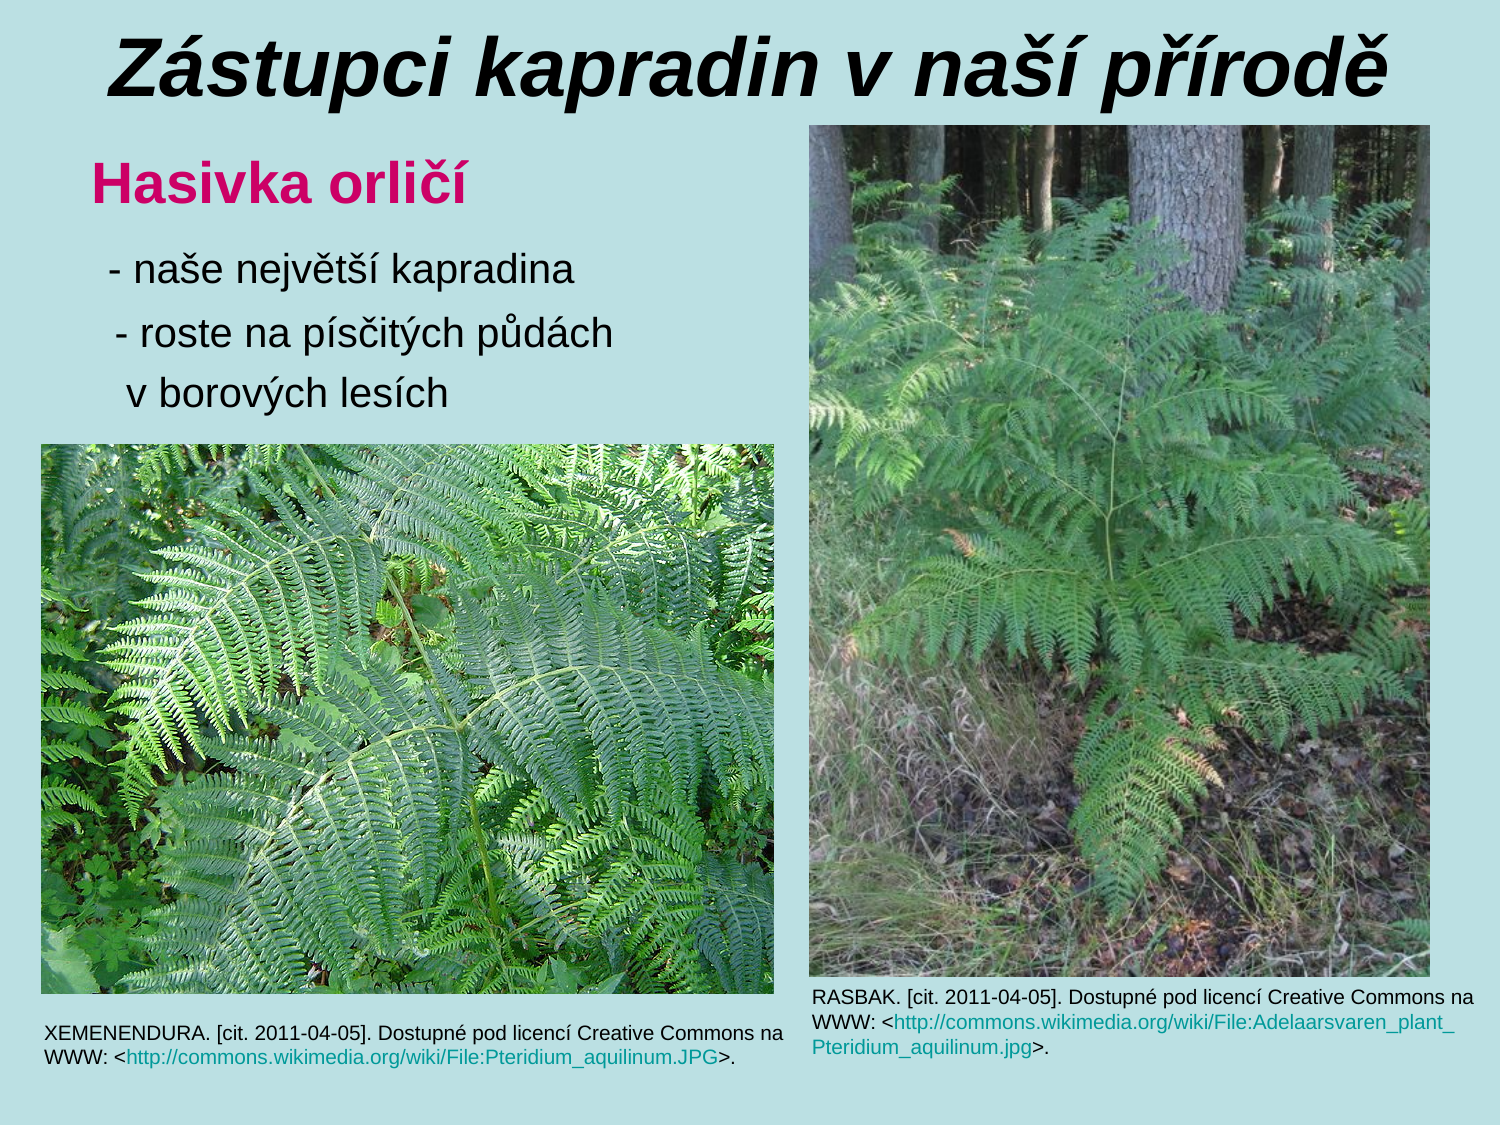

# Zástupci kapradin v naší přírodě
Hasivka orličí
 - naše největší kapradina
 - roste na písčitých půdách
 v borových lesích
RASBAK. [cit. 2011-04-05]. Dostupné pod licencí Creative Commons na WWW: <http://commons.wikimedia.org/wiki/File:Adelaarsvaren_plant_Pteridium_aquilinum.jpg>.
XEMENENDURA. [cit. 2011-04-05]. Dostupné pod licencí Creative Commons na WWW: <http://commons.wikimedia.org/wiki/File:Pteridium_aquilinum.JPG>.